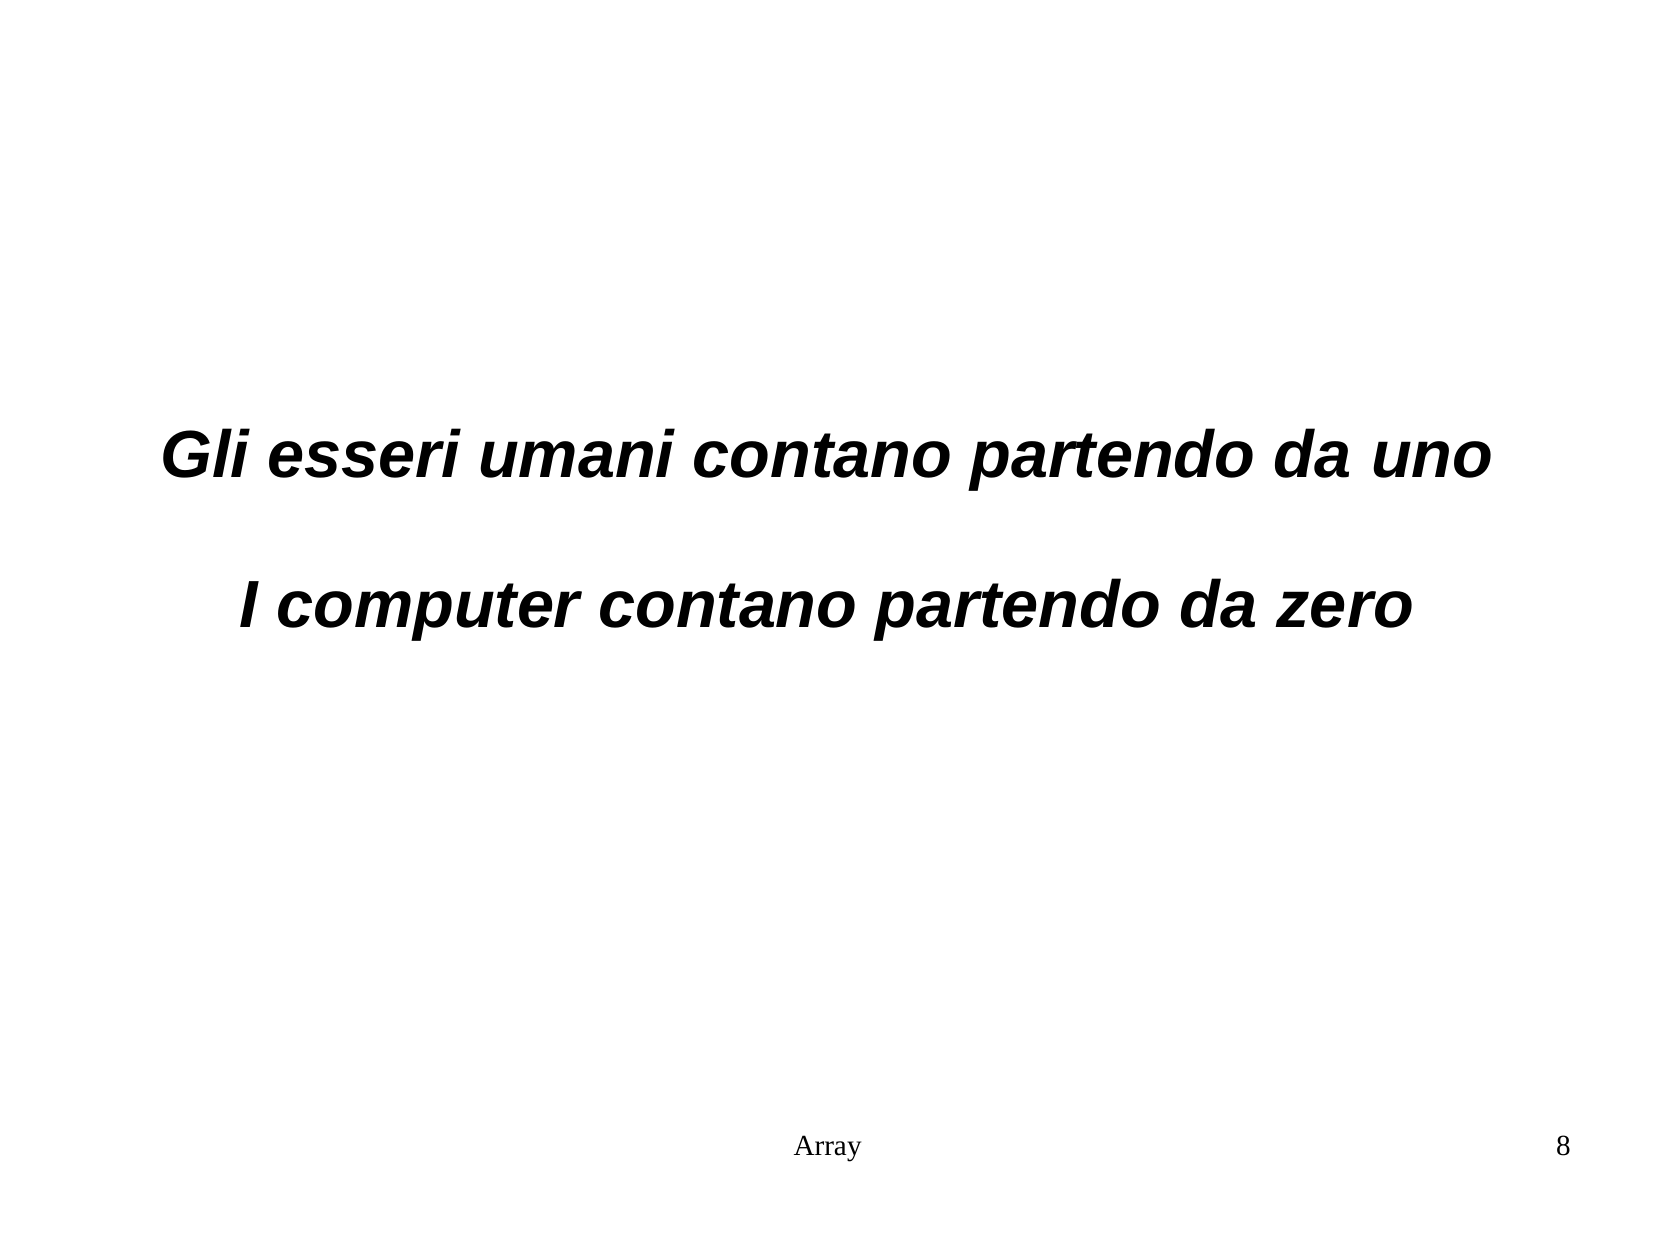

# Gli esseri umani contano partendo da uno
I computer contano partendo da zero
Array
8